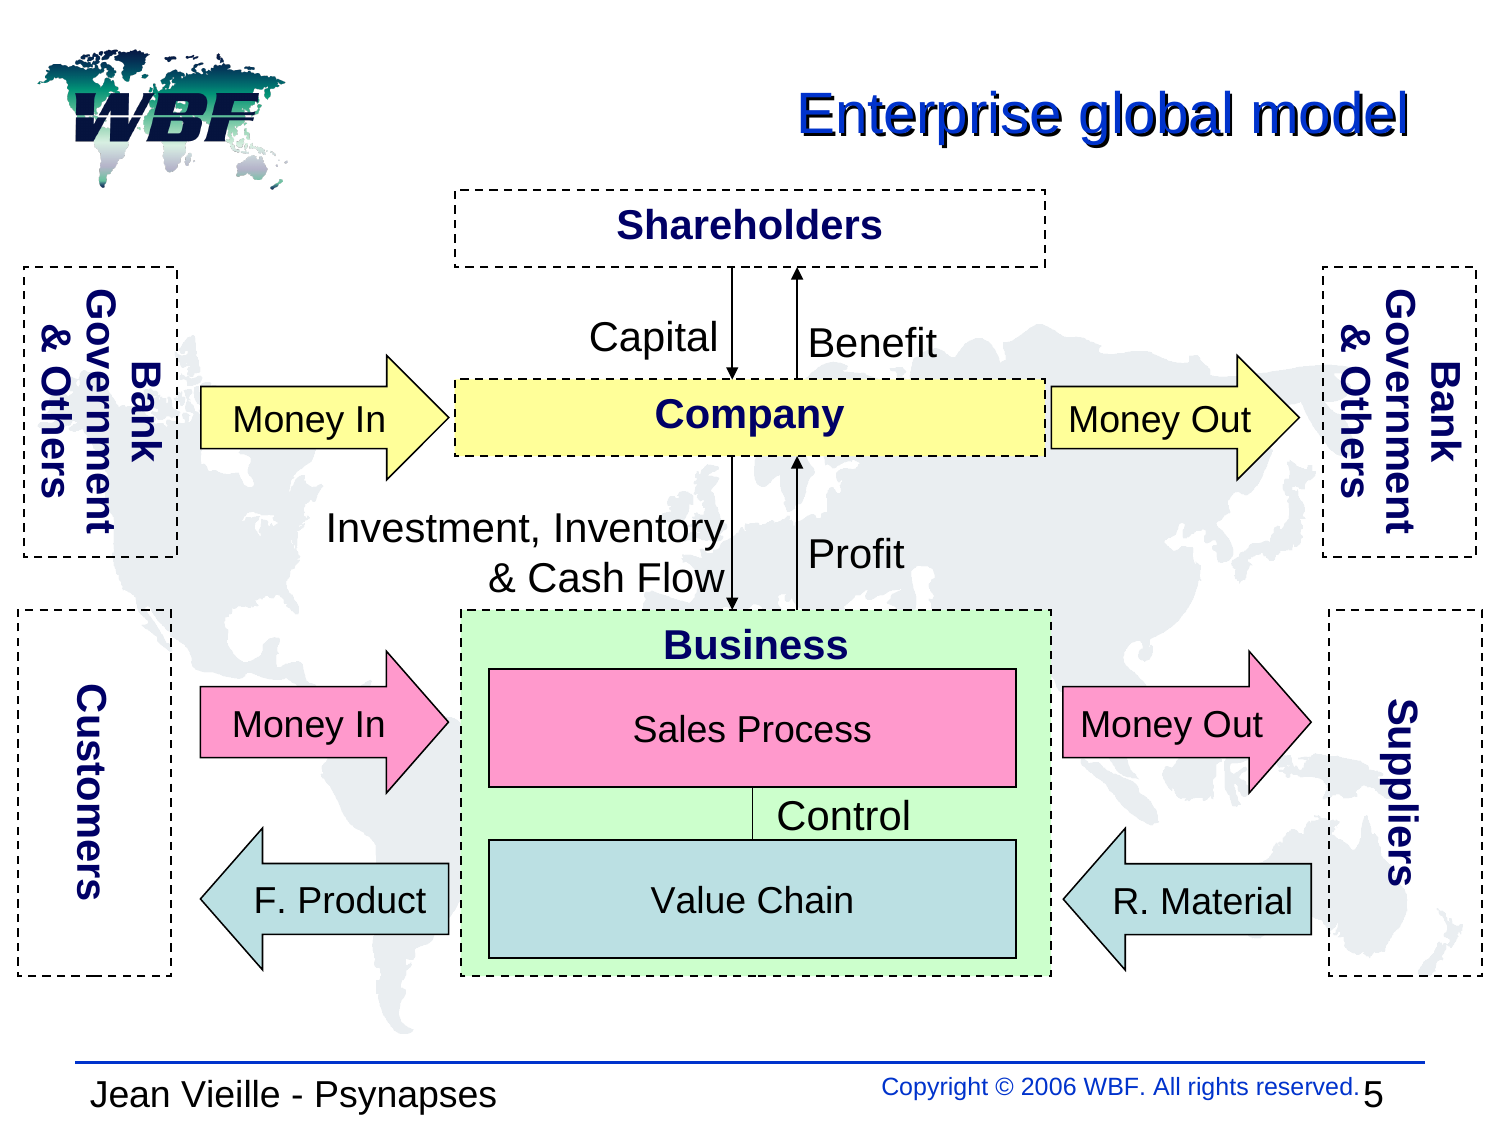

# Enterprise global model
Shareholders
Bank Government & Others
Bank Government & Others
Capital
Benefit
Money In
Money Out
Company
Investment, Inventory & Cash Flow
Profit
Customers
Business
Suppliers
Money In
Money Out
Sales Process
Control
F. Product
R. Material
Value Chain
Jean Vieille - Psynapses
5